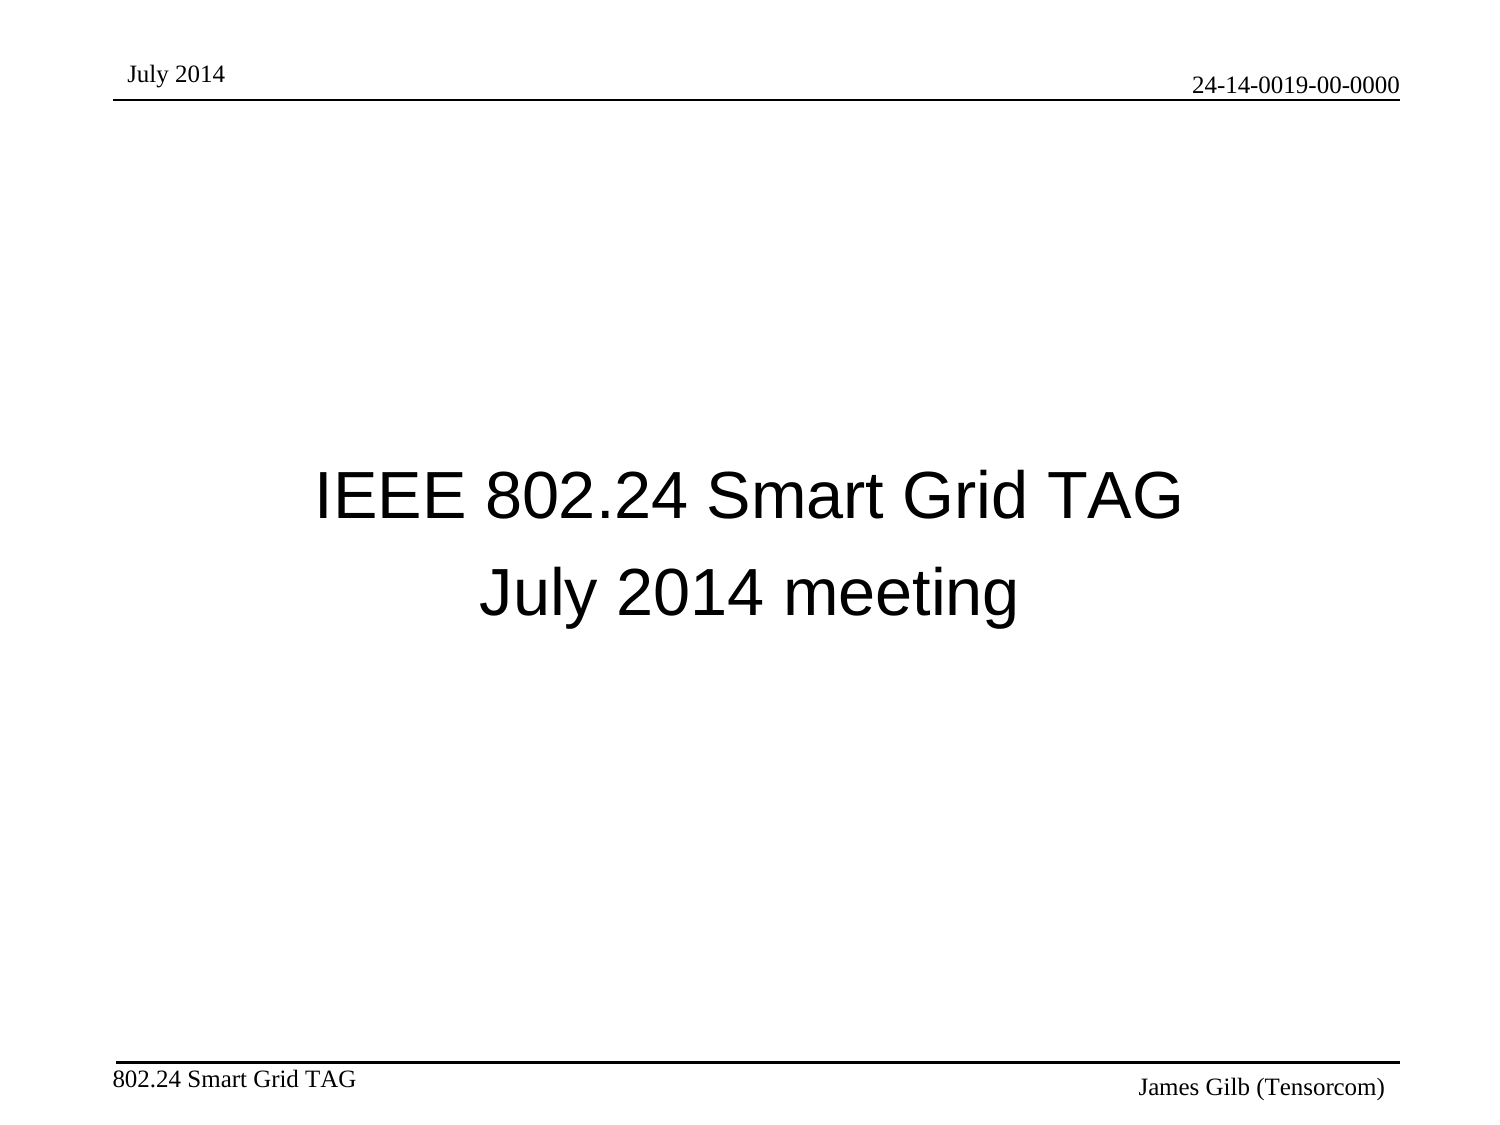

# IEEE 802.24 Smart Grid TAG
July 2014 meeting